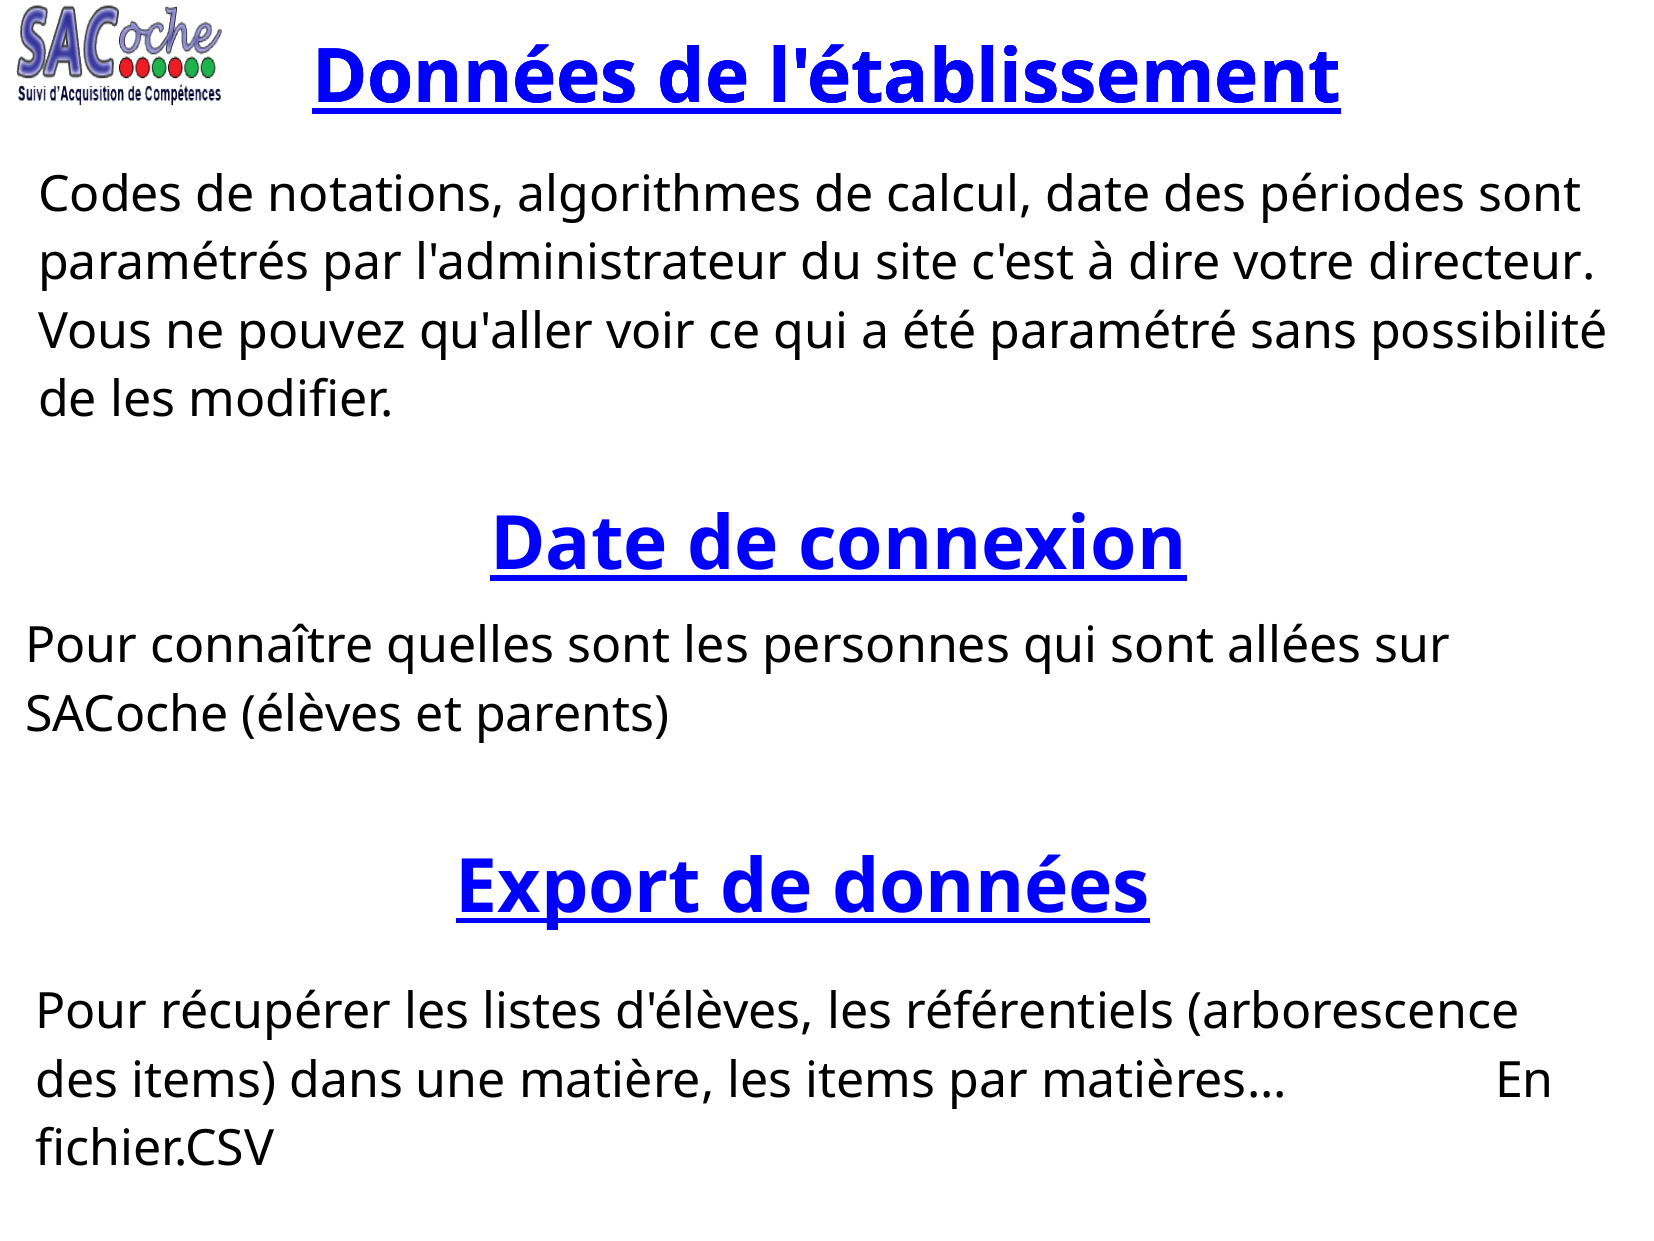

Données de l'établissement
Données de l'établissement
Données de l'établissement
Codes de notations, algorithmes de calcul, date des périodes sont
paramétrés par l'administrateur du site c'est à dire votre directeur.
Vous ne pouvez qu'aller voir ce qui a été paramétré sans possibilité
de les modifier.
Date de connexion
Pour connaître quelles sont les personnes qui sont allées sur
SACoche (élèves et parents)
# Export de données
Pour récupérer les listes d'élèves, les référentiels (arborescence des items) dans une matière, les items par matières... En fichier.CSV